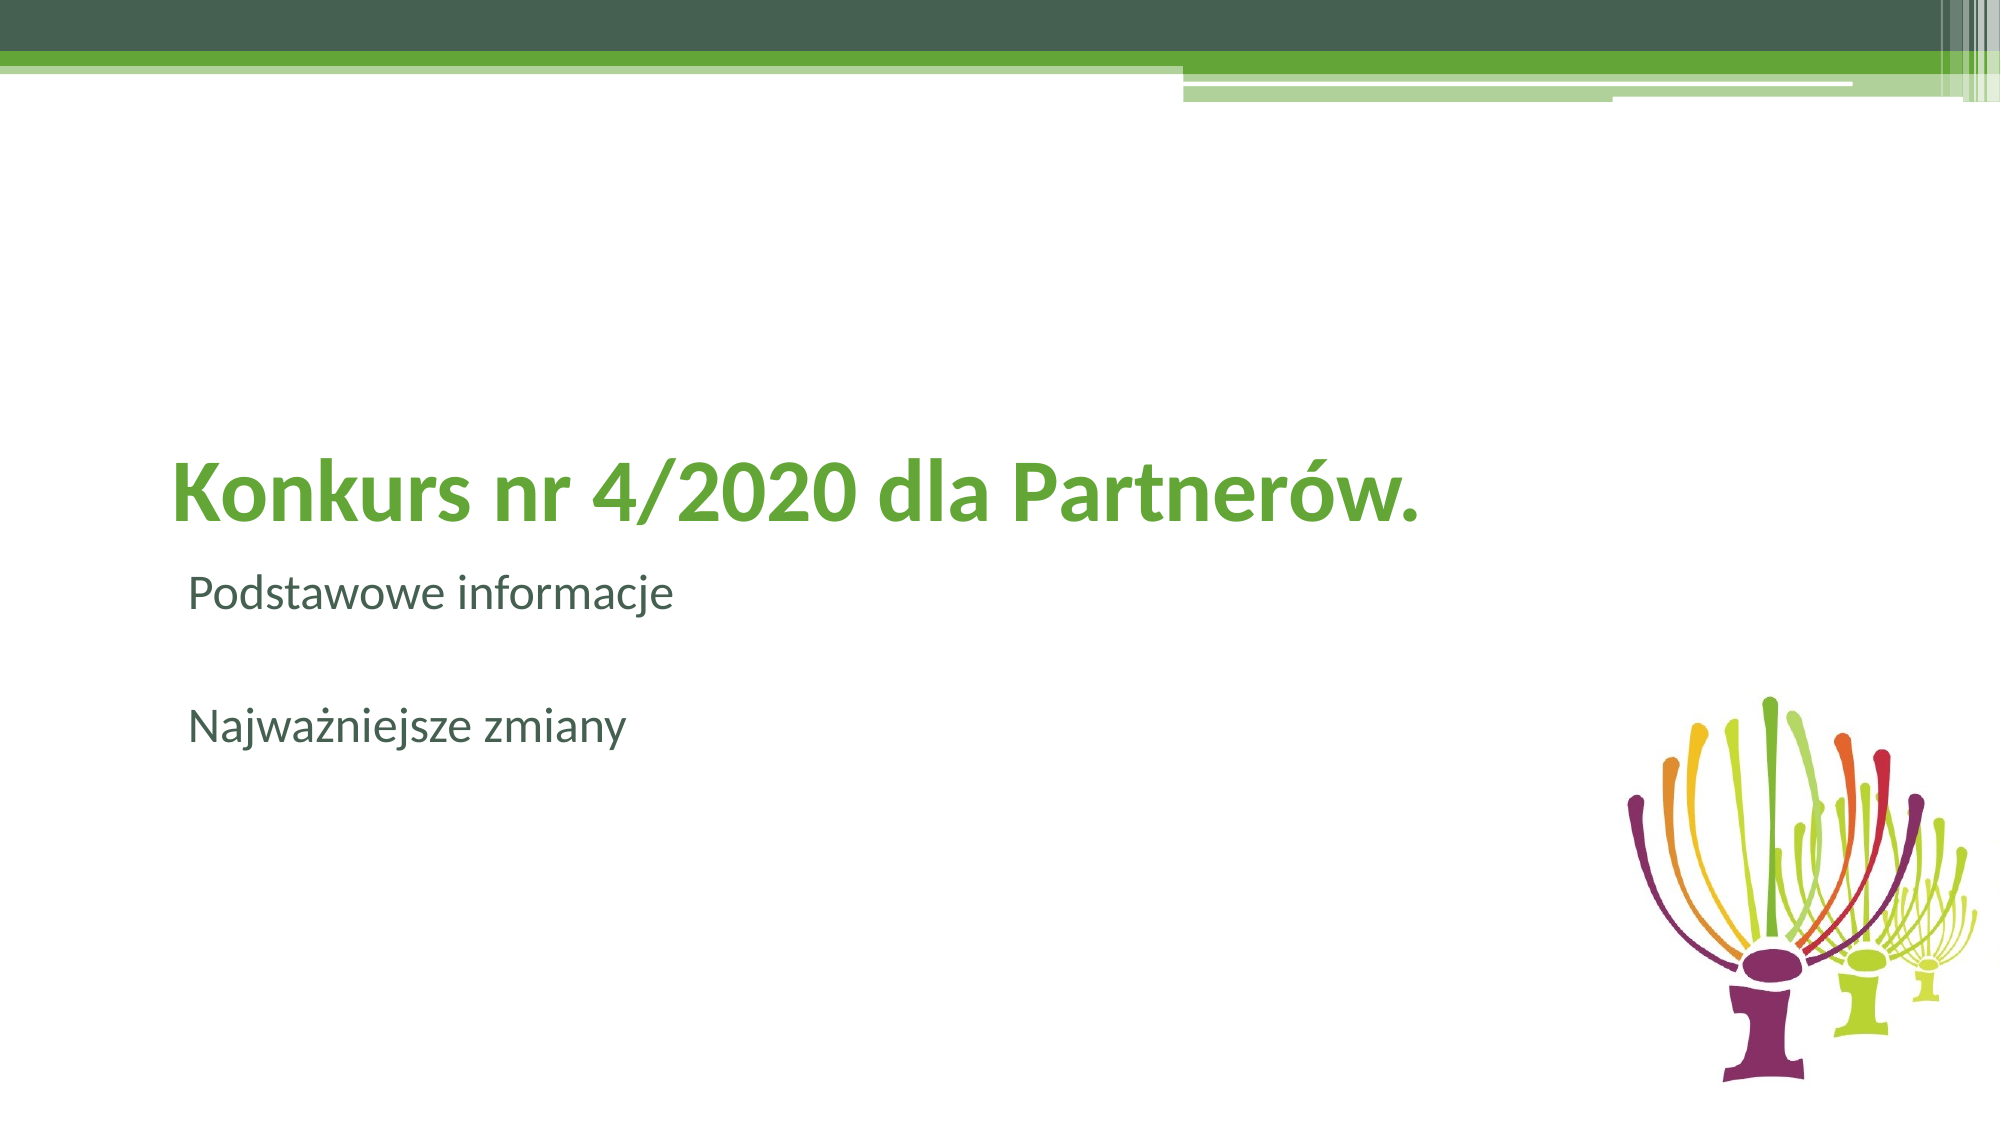

# Konkurs nr 4/2020 dla Partnerów.
Podstawowe informacje
Najważniejsze zmiany